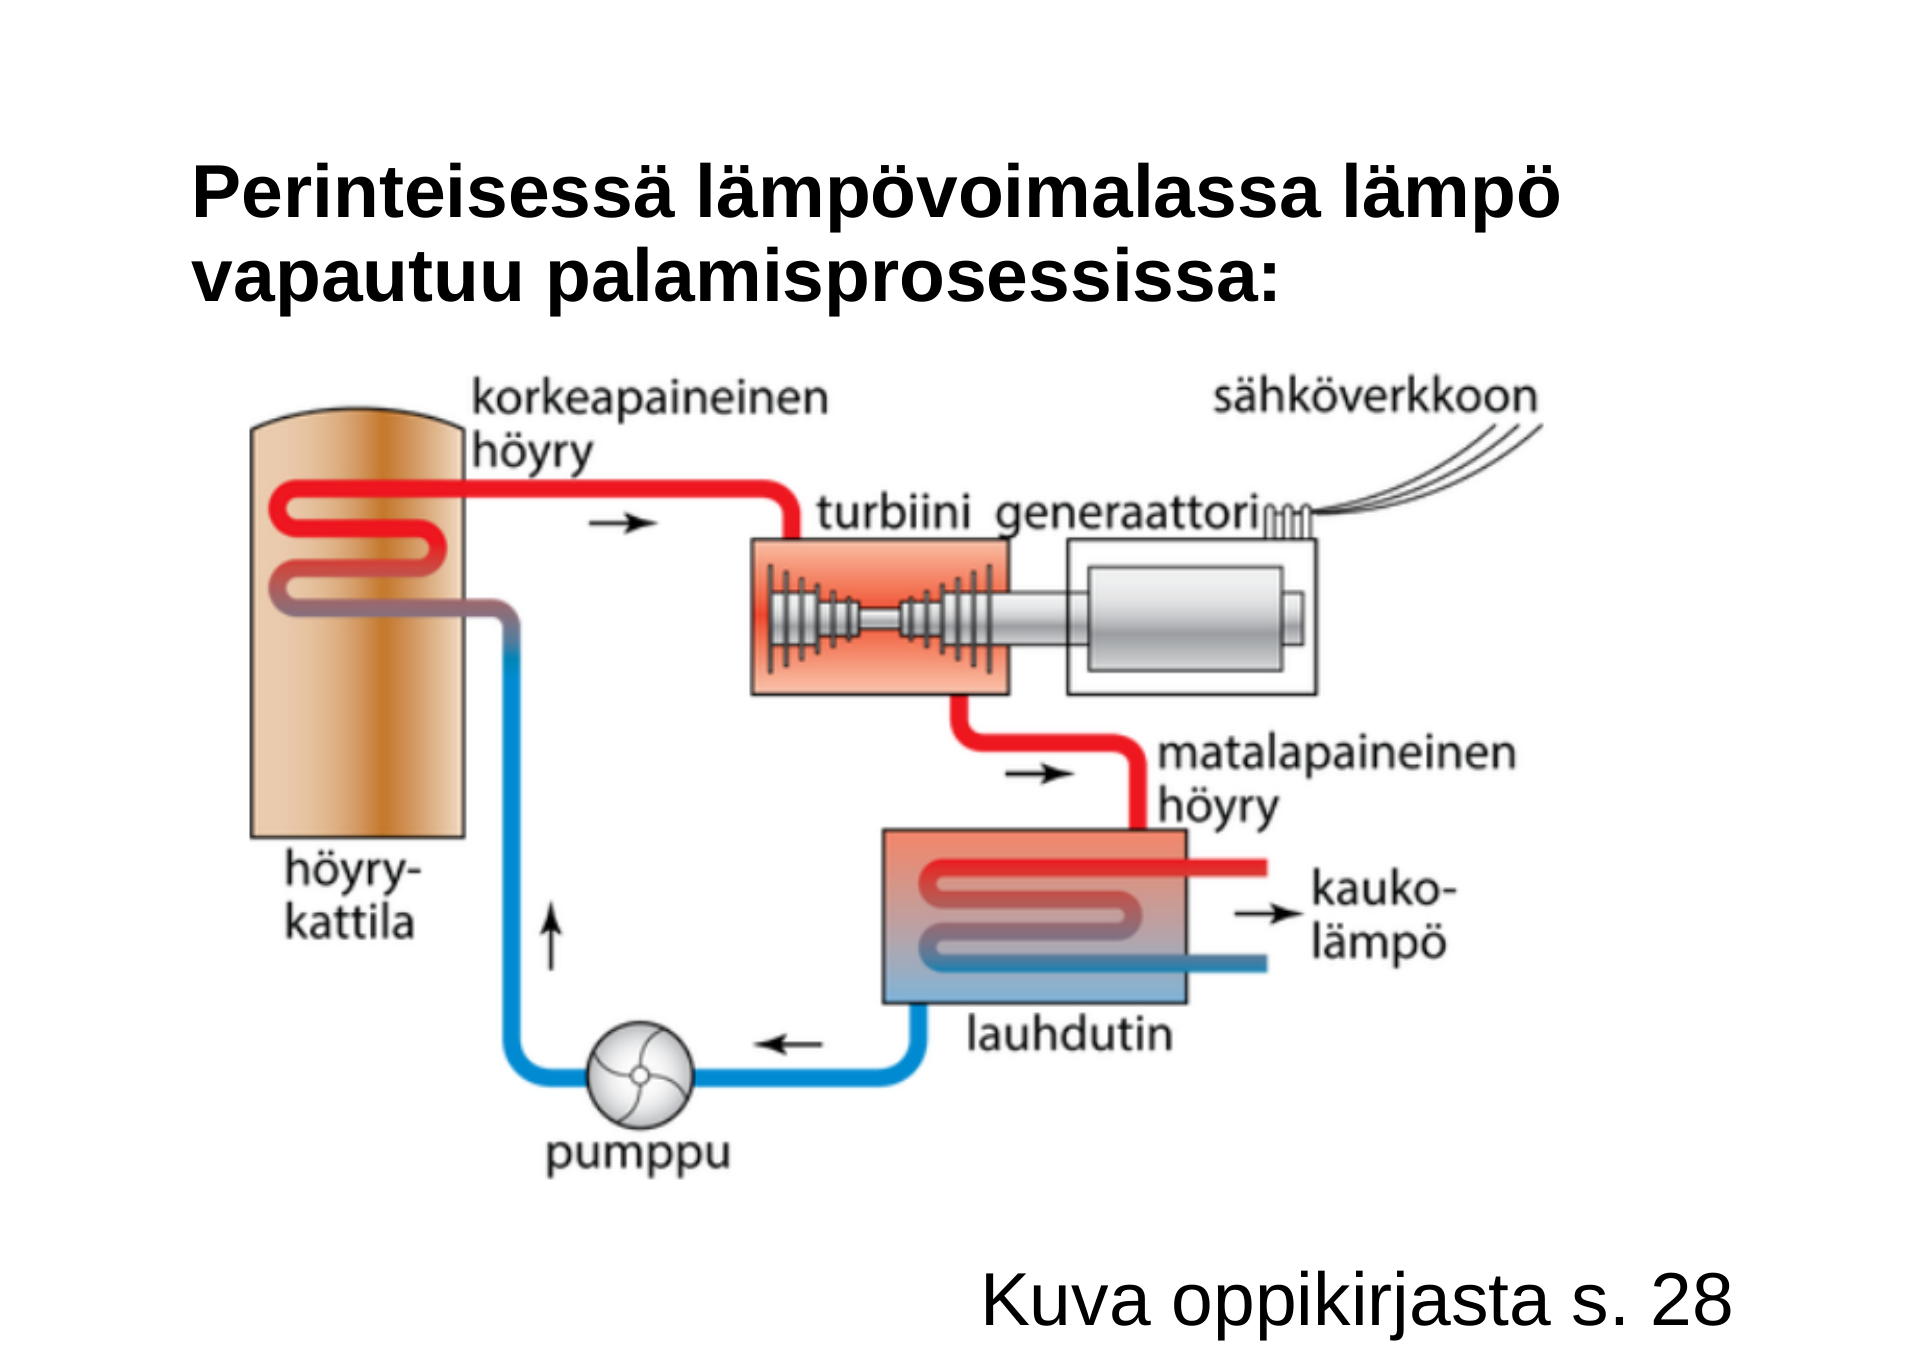

Perinteisessä lämpövoimalassa lämpö vapautuu palamisprosessissa:
Kuva oppikirjasta s. 28